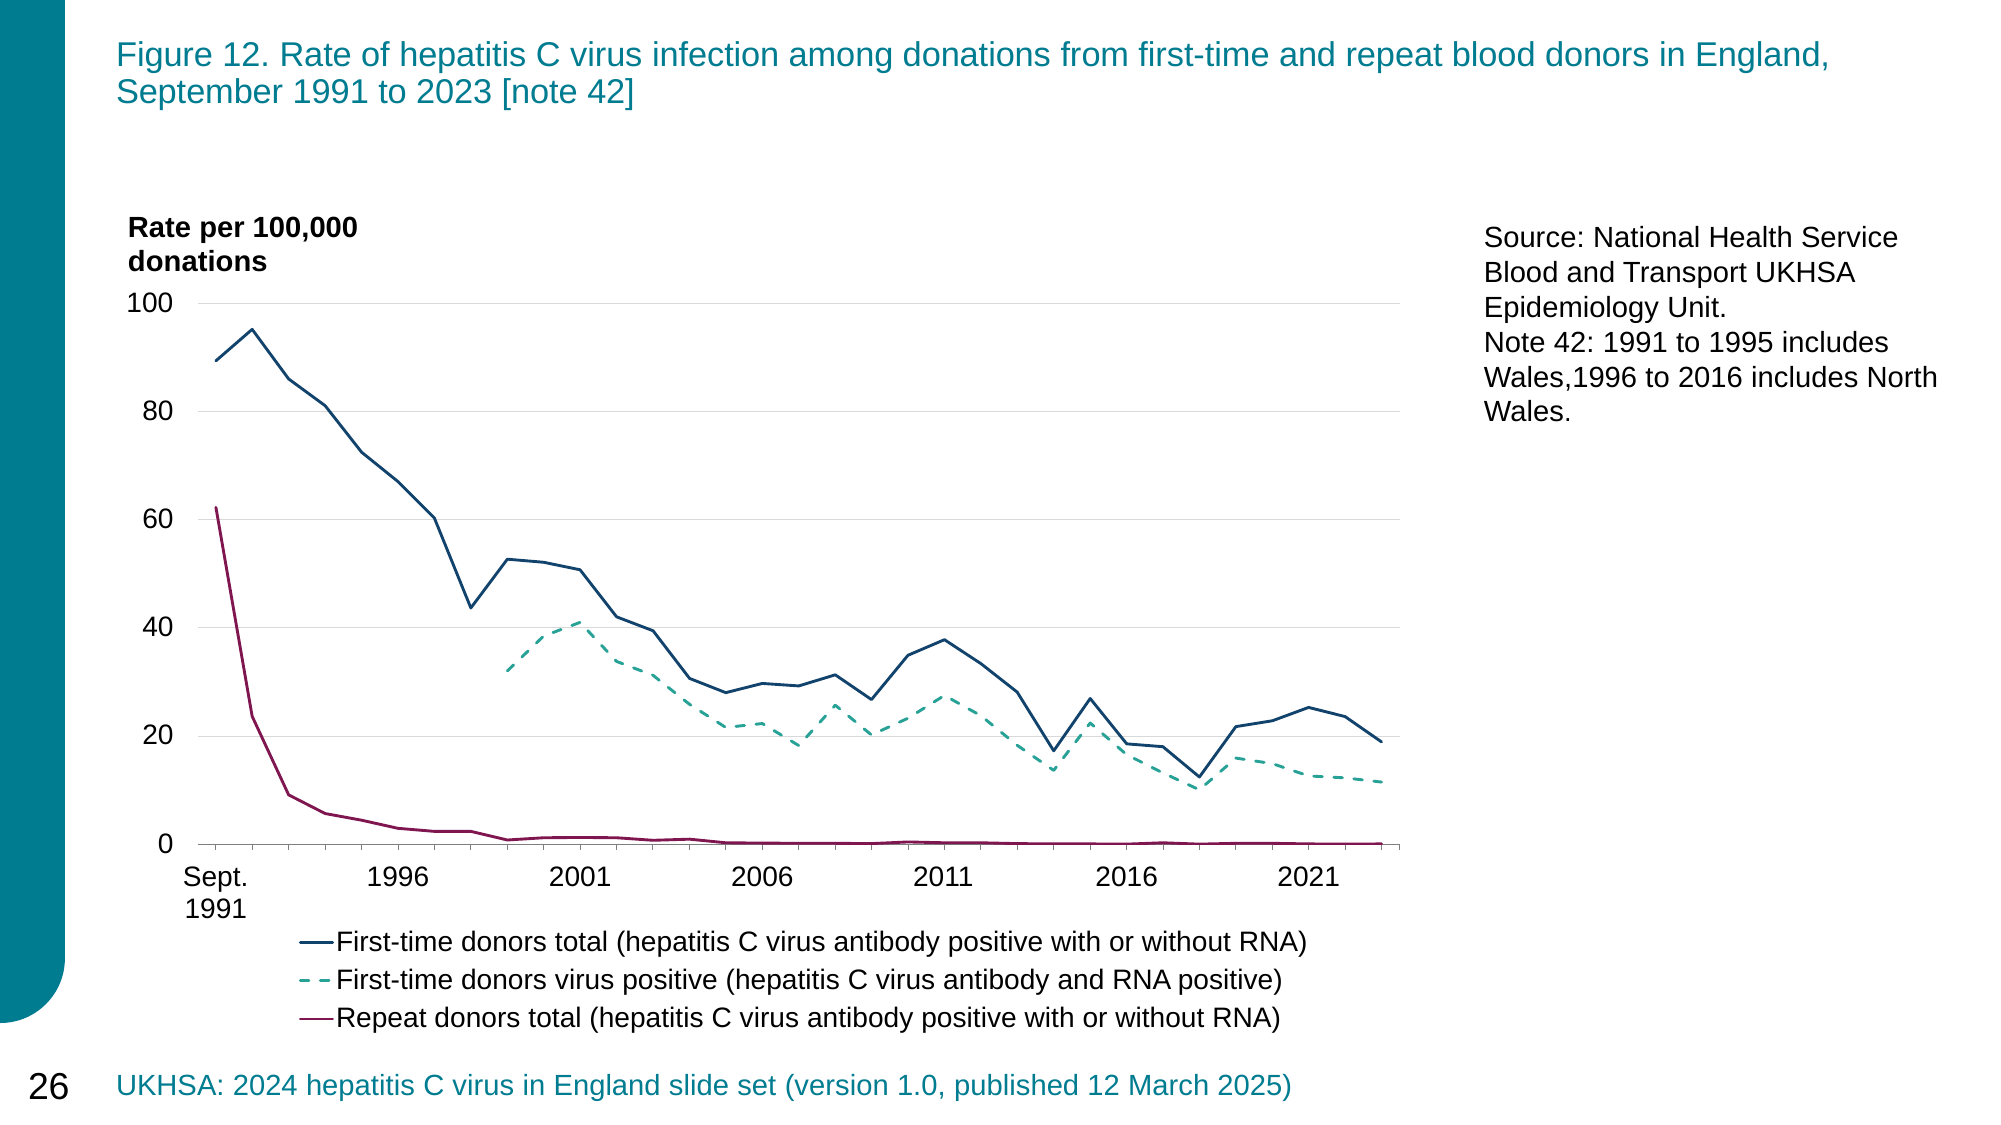

# Figure 12. Rate of hepatitis C virus infection among donations from first-time and repeat blood donors in England, September 1991 to 2023 [note 42]
Source: National Health Service Blood and Transport UKHSA Epidemiology Unit.
Note 42: 1991 to 1995 includes Wales,1996 to 2016 includes North Wales.
UKHSA: 2024 hepatitis C virus in England slide set (version 1.0, published 12 March 2025)